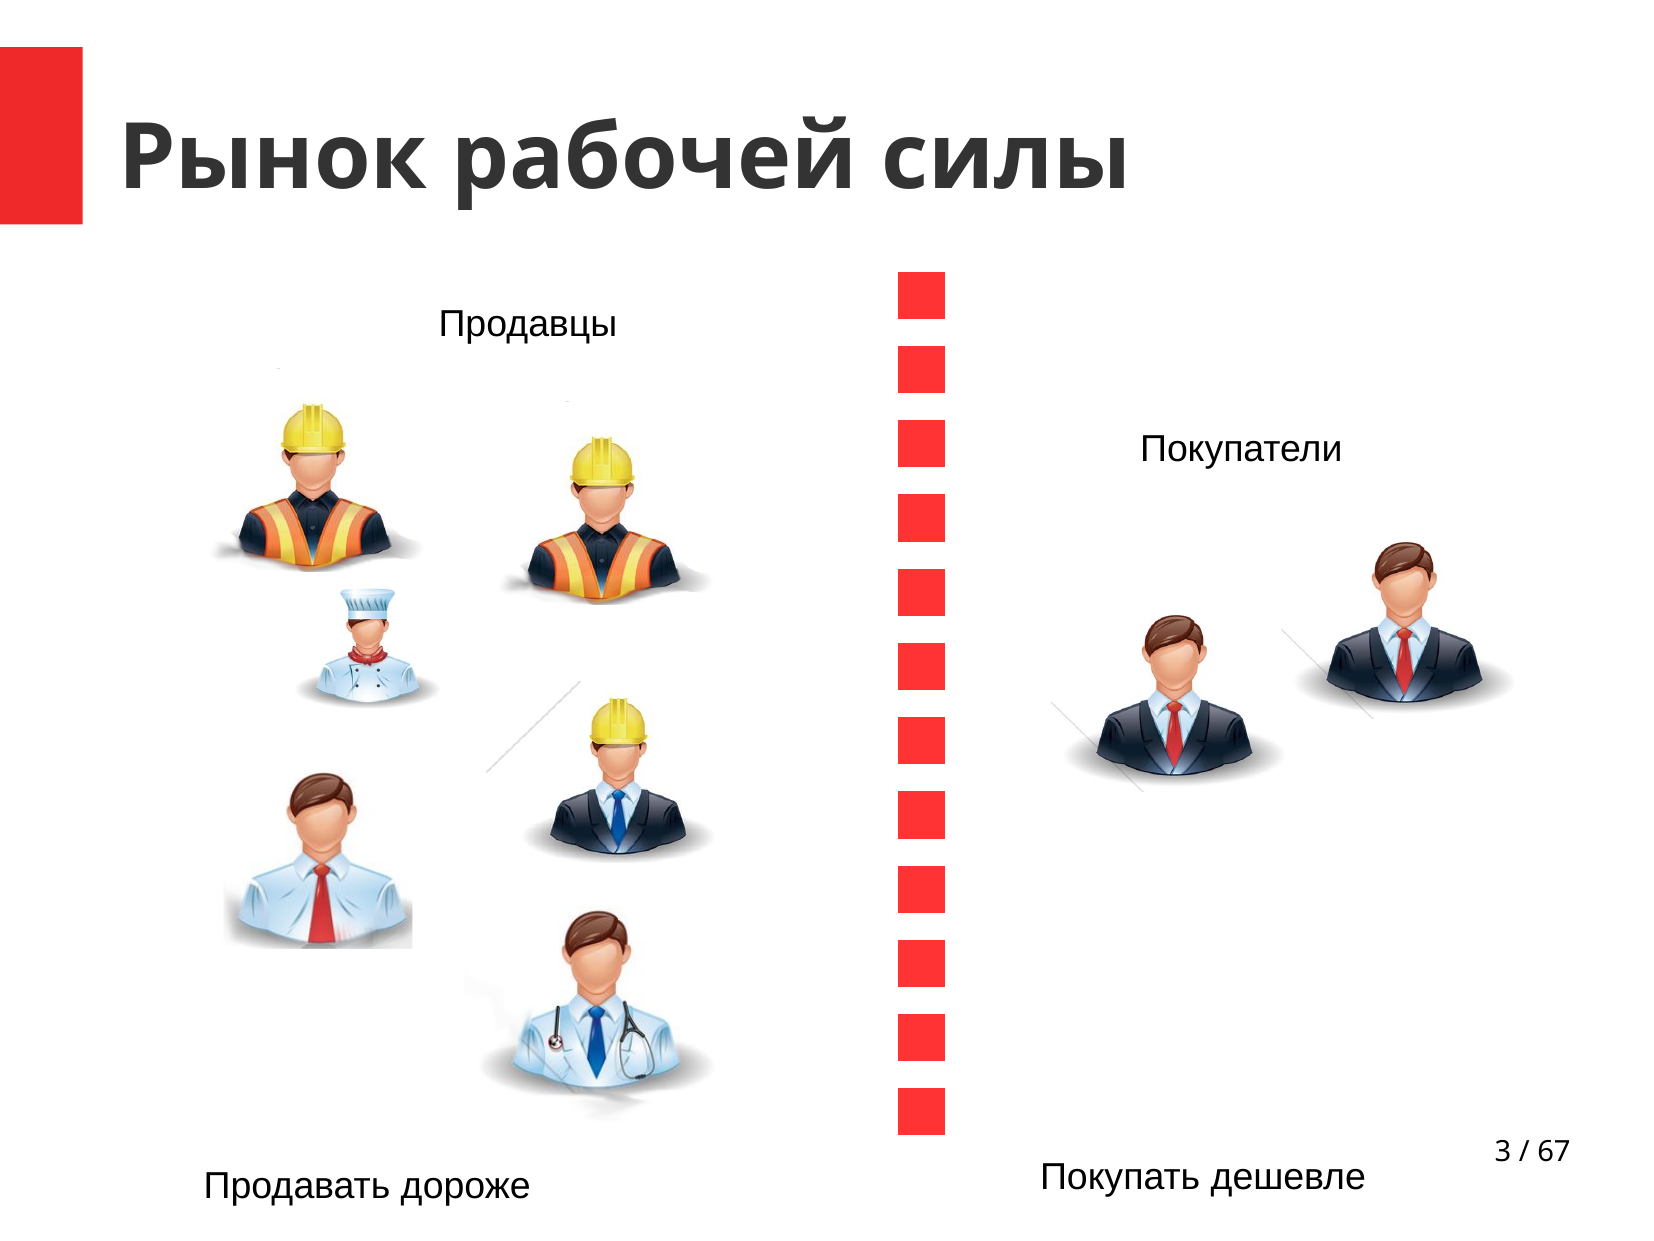

# Рынок рабочей силы
Продавцы
Покупатели
3
Покупать дешевле
Продавать дороже